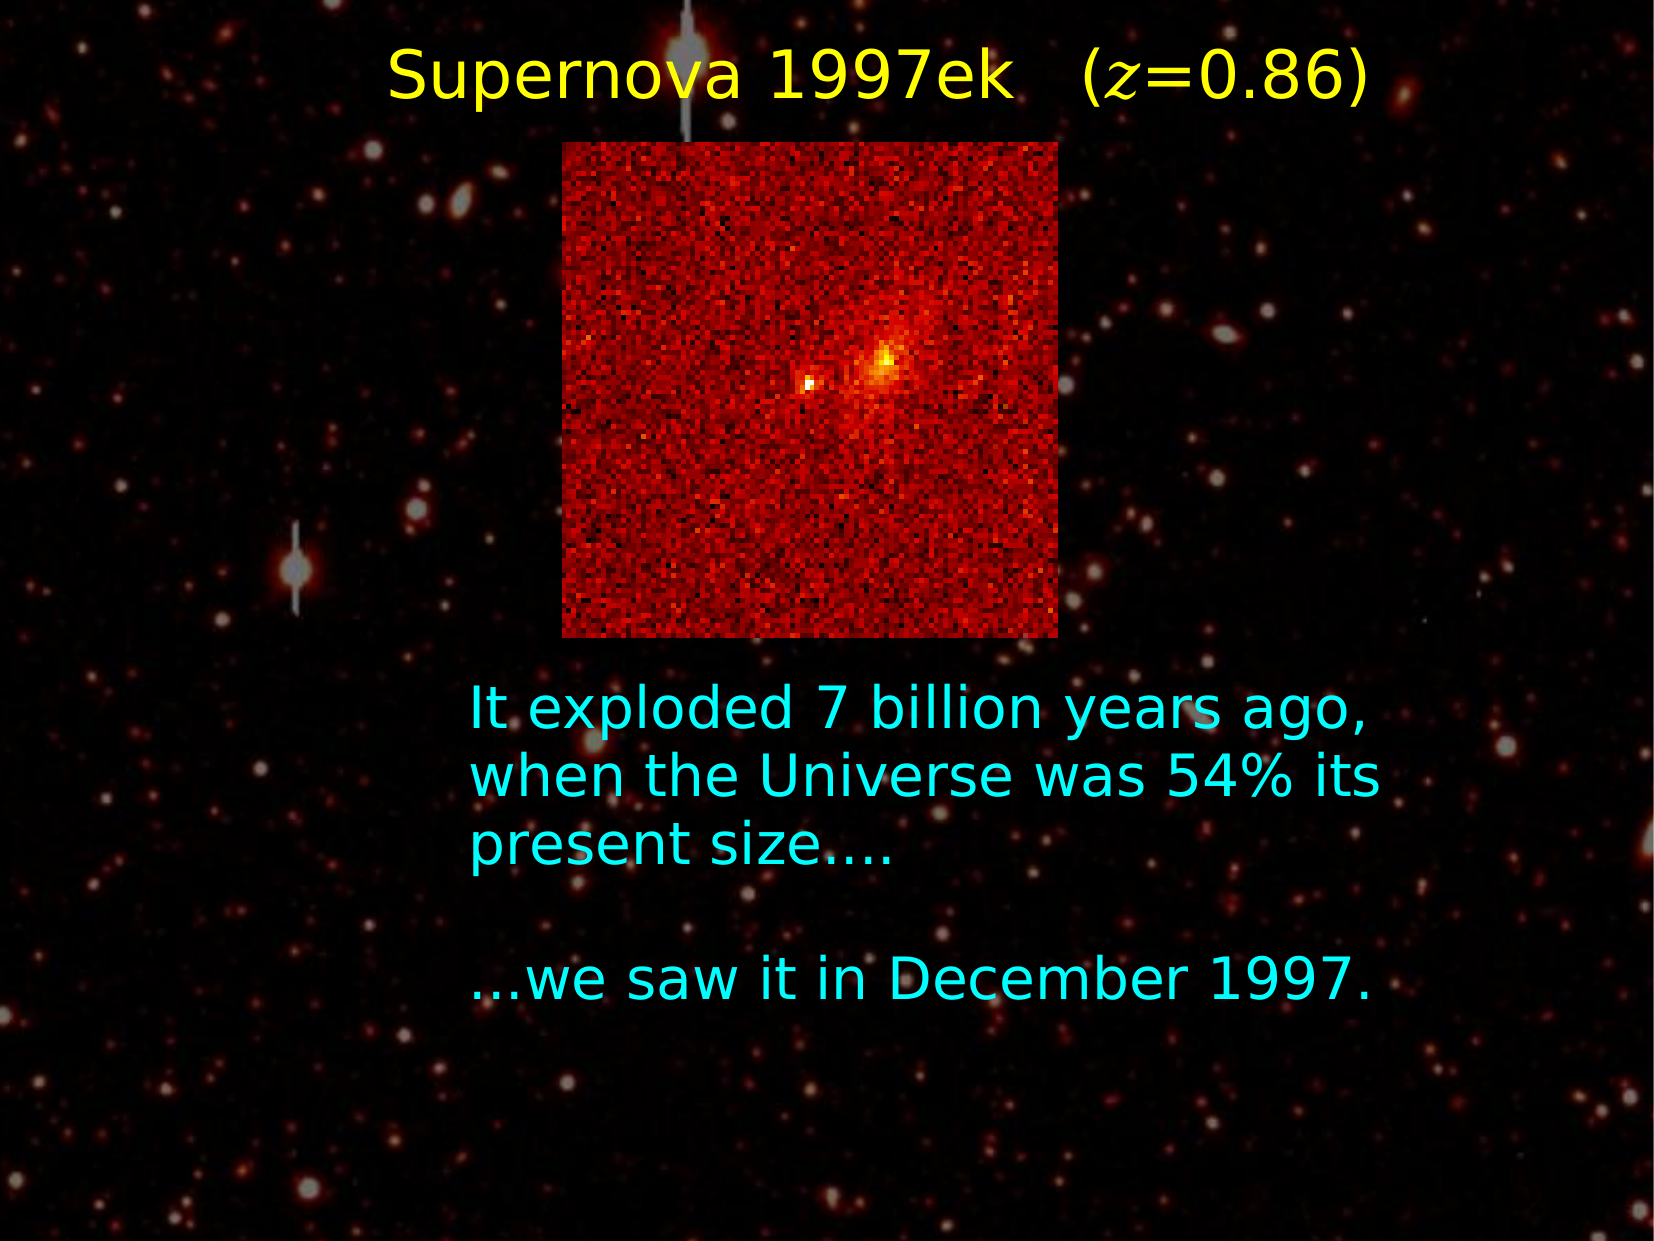

Supernova 1997ek (z=0.86)
It exploded 7 billion years ago,
when the Universe was 54% its
present size....
...we saw it in December 1997.